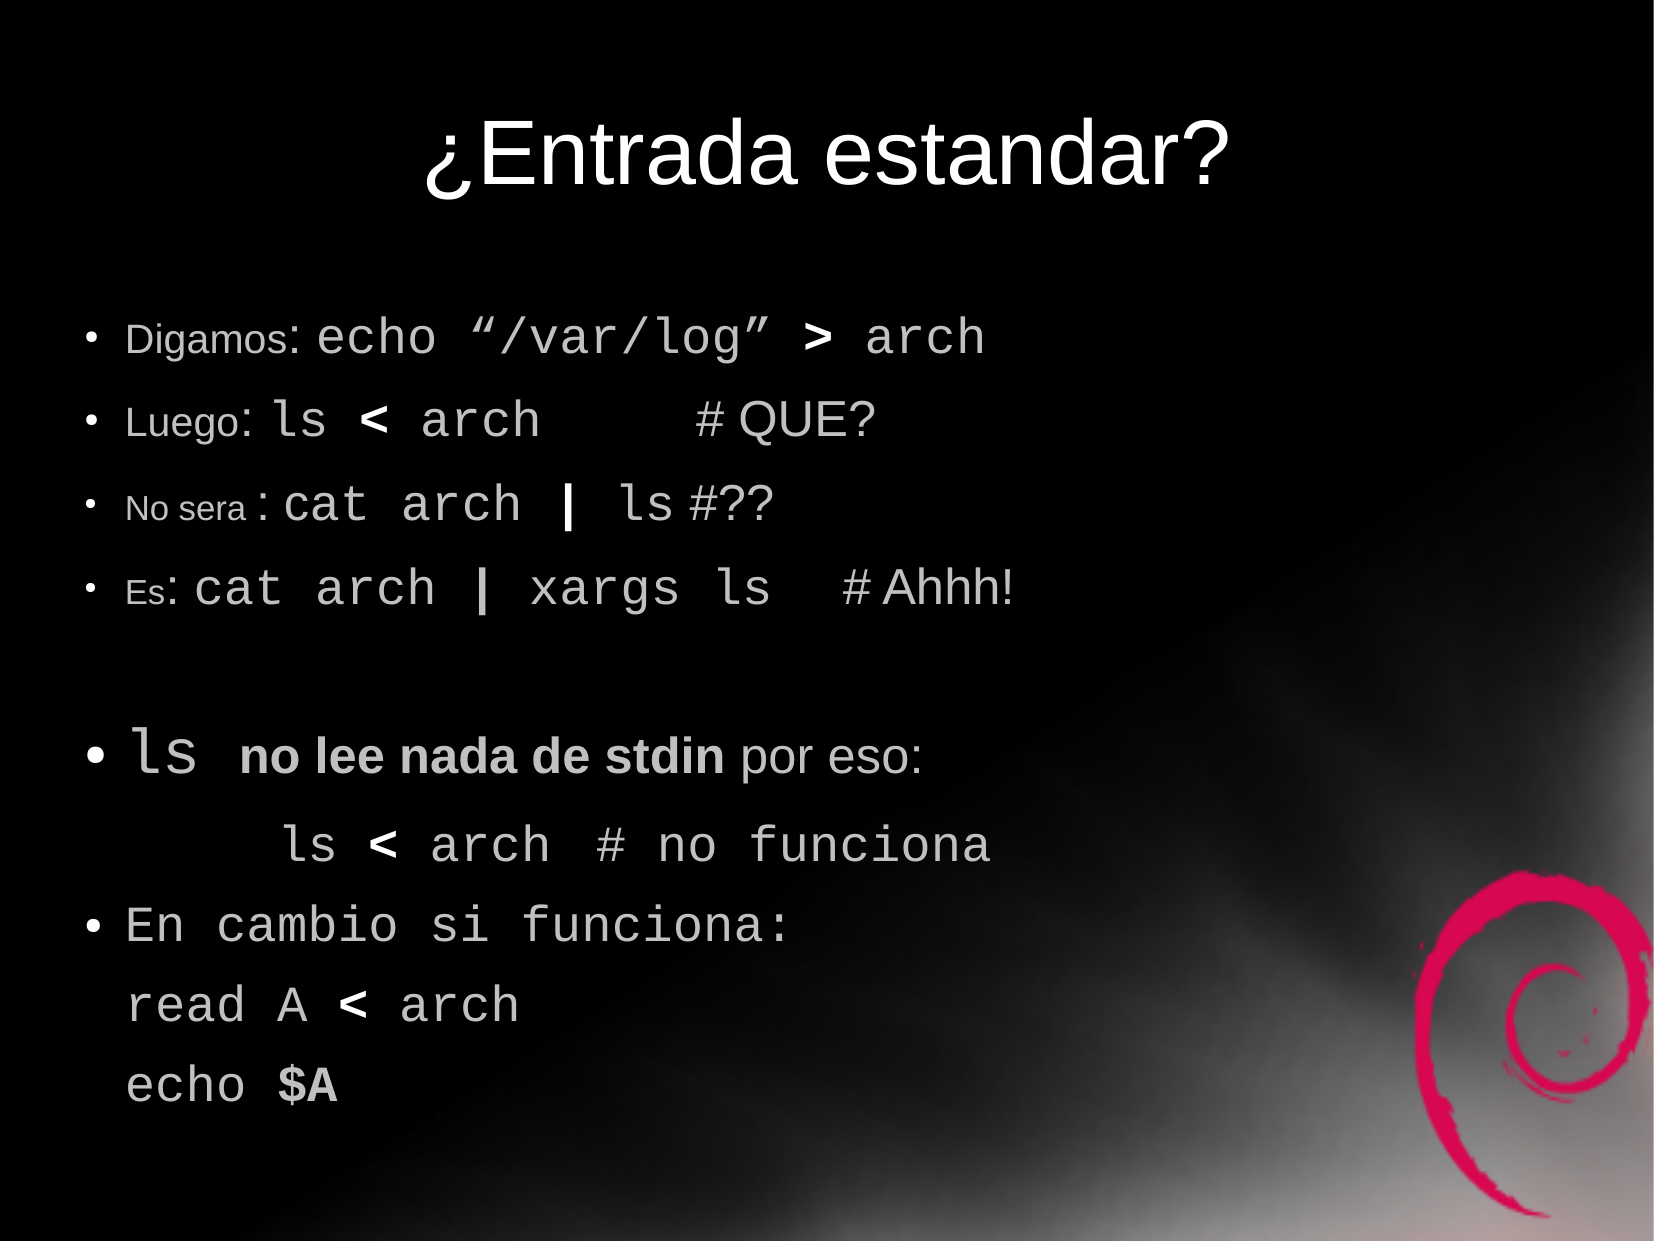

# ¿Entrada estandar?
Digamos: echo “/var/log” > arch
Luego: ls < arch # QUE?
No sera : cat arch | ls #??
Es: cat arch | xargs ls # Ahhh!
ls no lee nada de stdin por eso:
 ls < arch # no funciona
En cambio si funciona:
read A < arch
echo $A